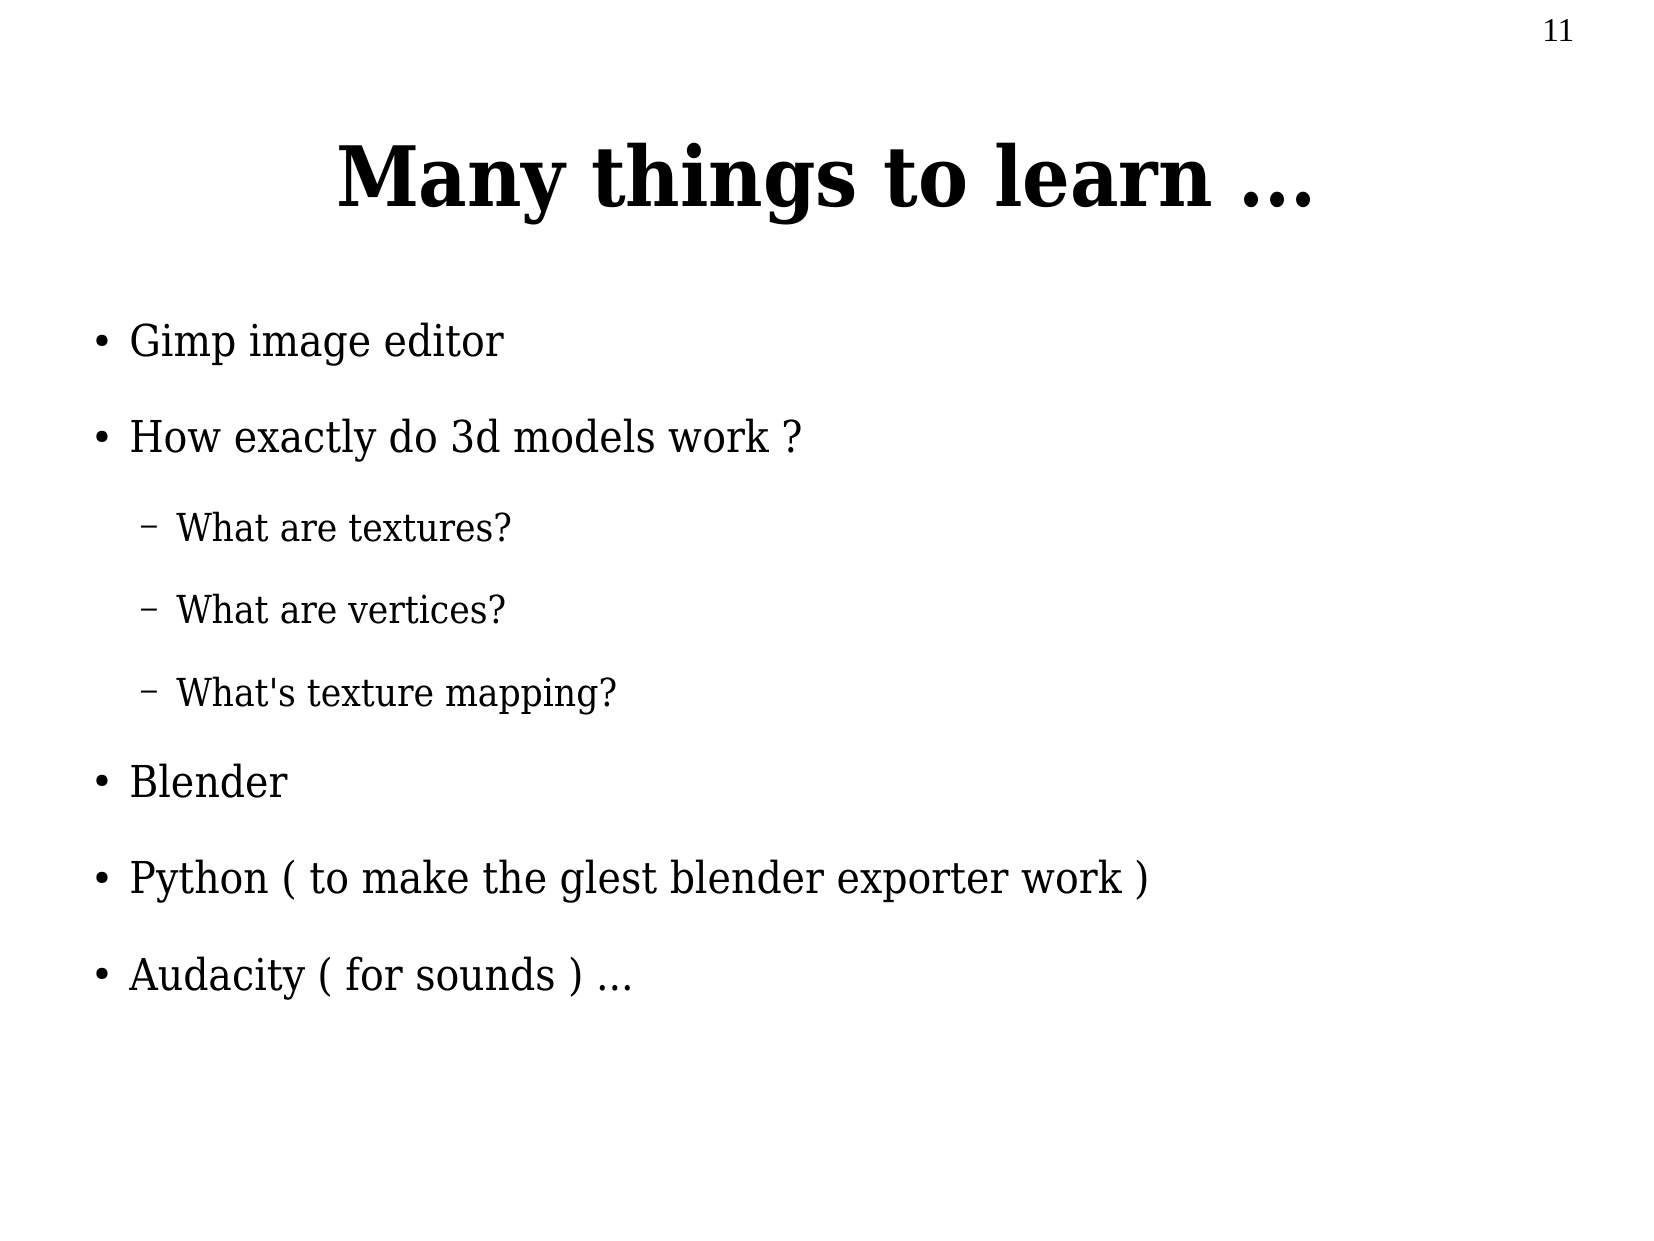

# Many things to learn ...
Gimp image editor
How exactly do 3d models work ?
What are textures?
What are vertices?
What's texture mapping?
Blender
Python ( to make the glest blender exporter work )
Audacity ( for sounds ) ...